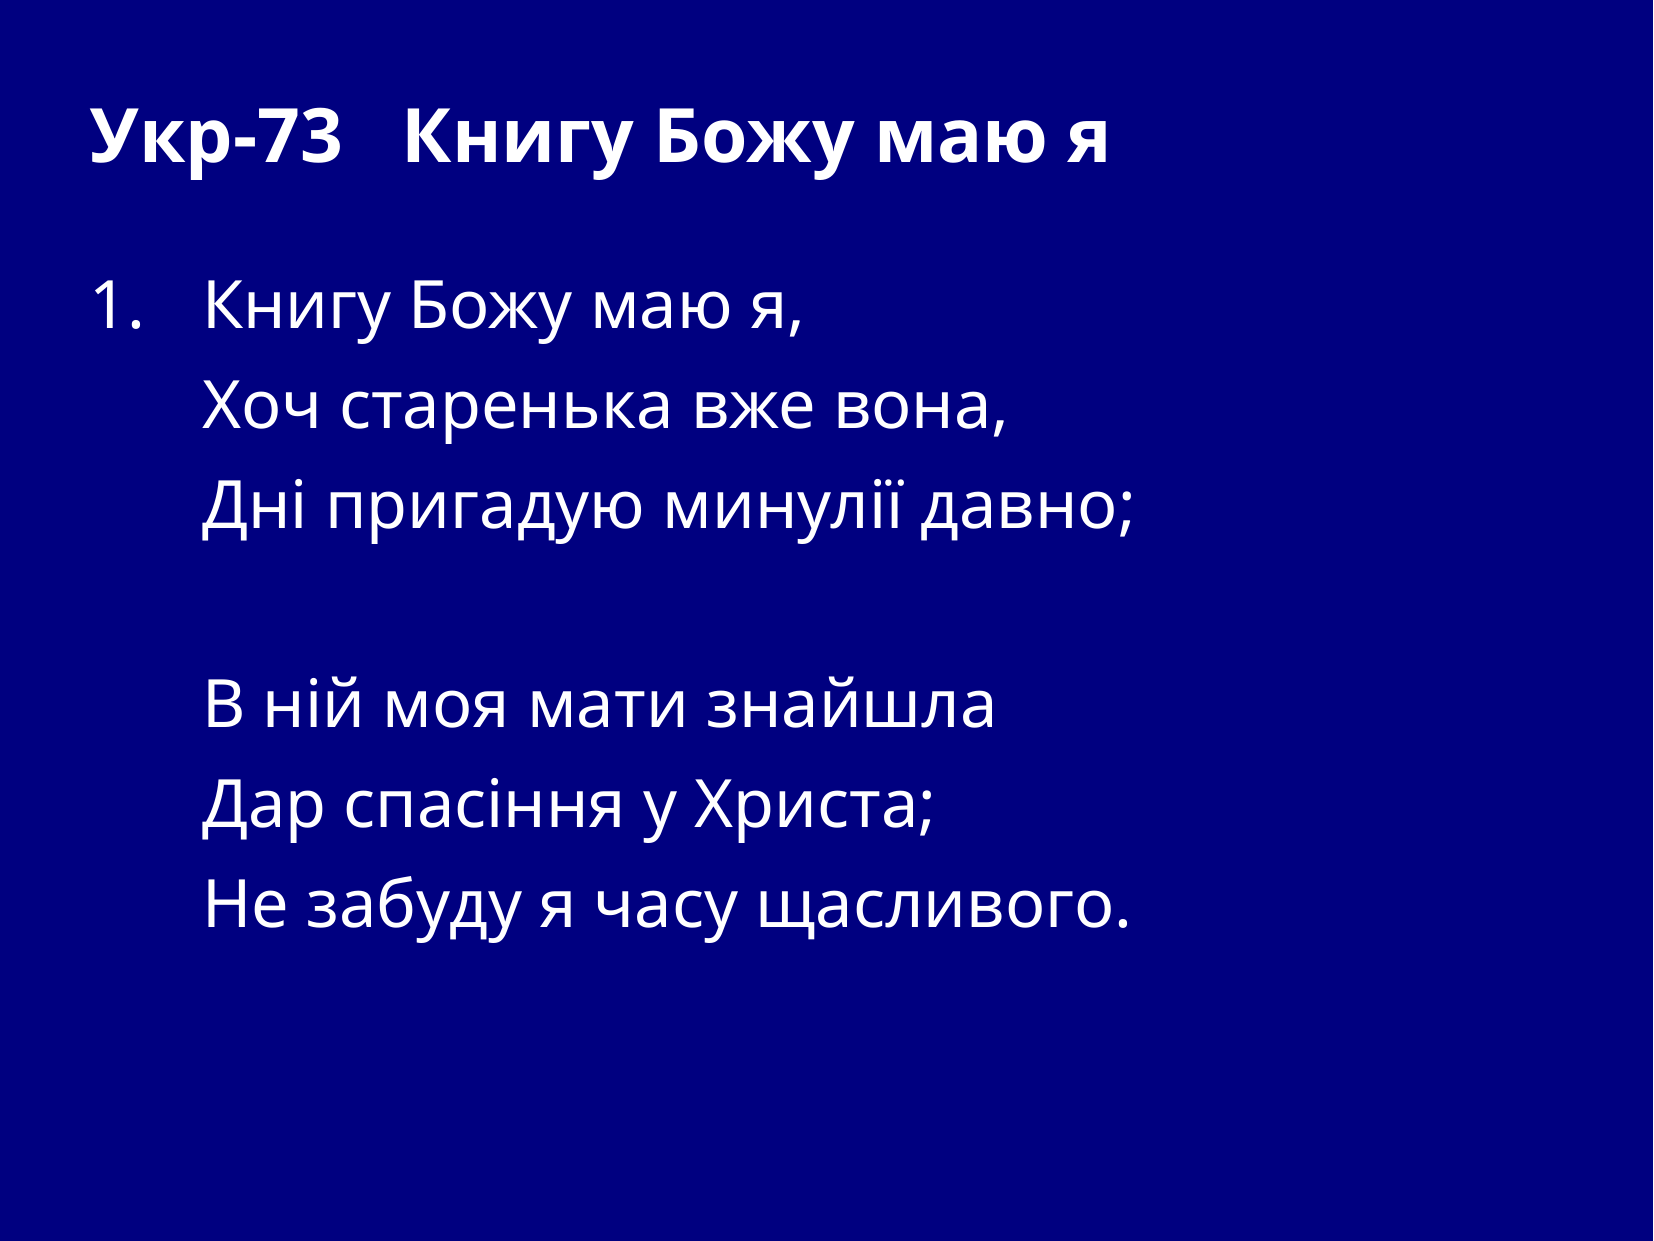

Укр-73 Книгу Божу маю я
1.	Книгу Божу маю я,
	Хоч старенька вже вона,
	Дні пригадую минулії давно;
	В ній моя мати знайшла
	Дар спасіння у Христа;
	Не забуду я часу щасливого.